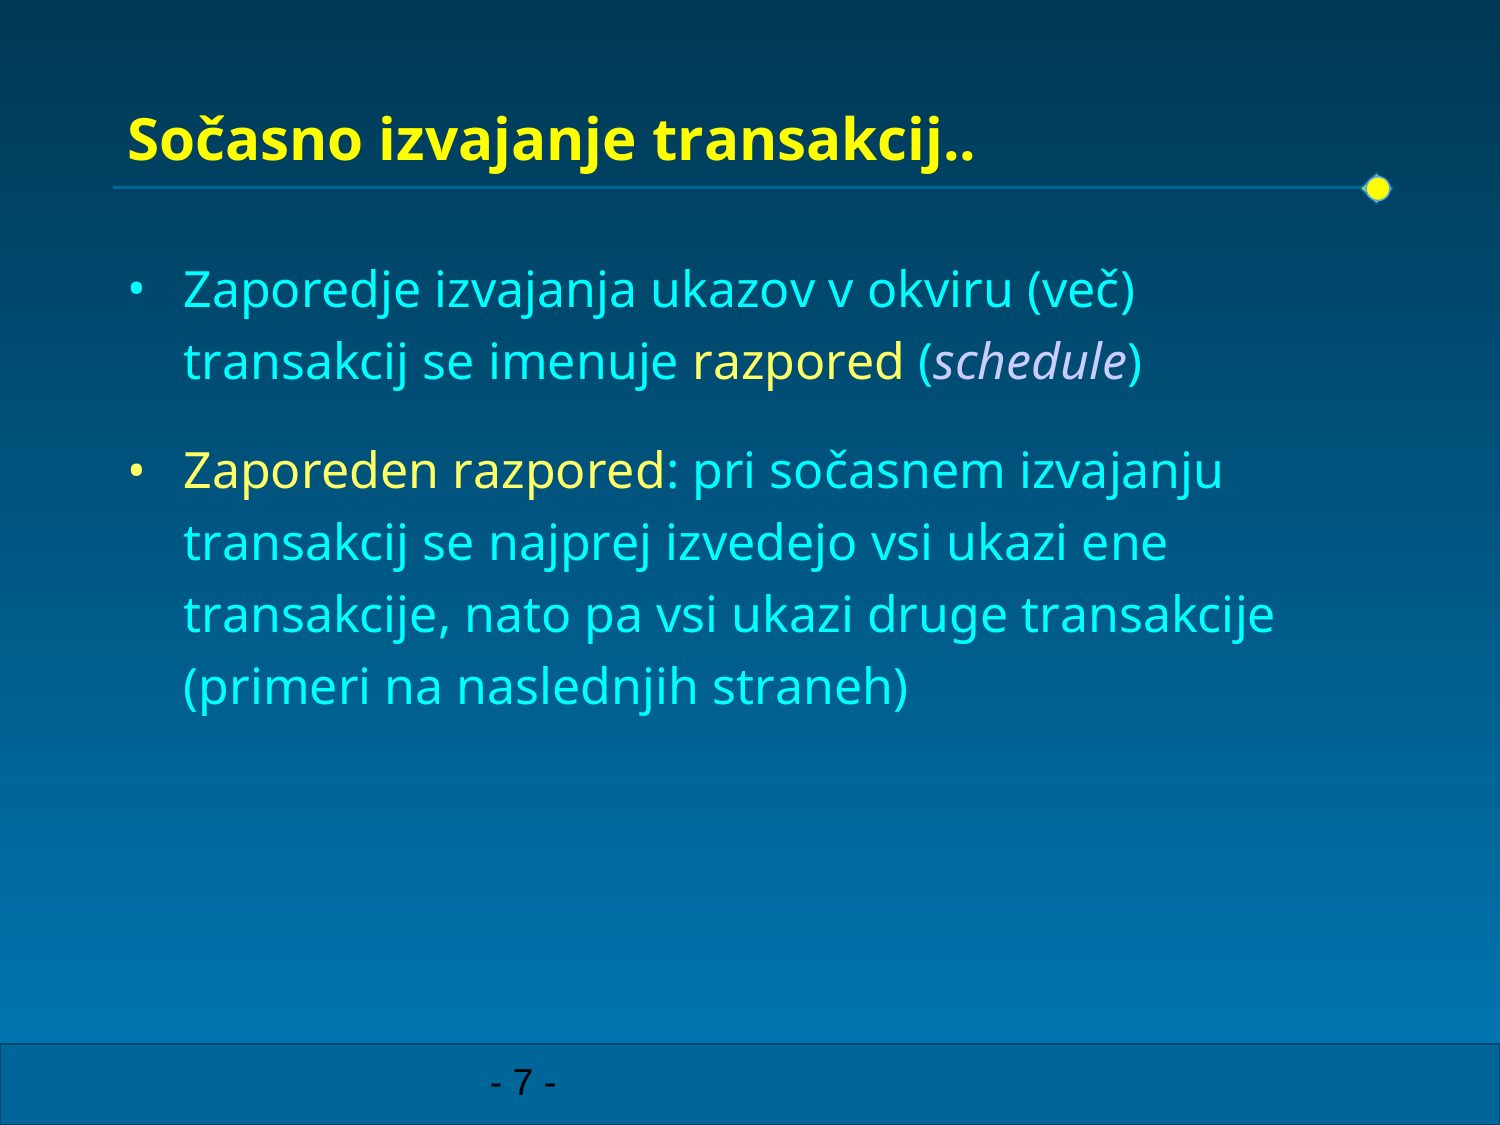

# Sočasno izvajanje transakcij..
Zaporedje izvajanja ukazov v okviru (več) transakcij se imenuje razpored (schedule)
Zaporeden razpored: pri sočasnem izvajanju transakcij se najprej izvedejo vsi ukazi ene transakcije, nato pa vsi ukazi druge transakcije (primeri na naslednjih straneh)